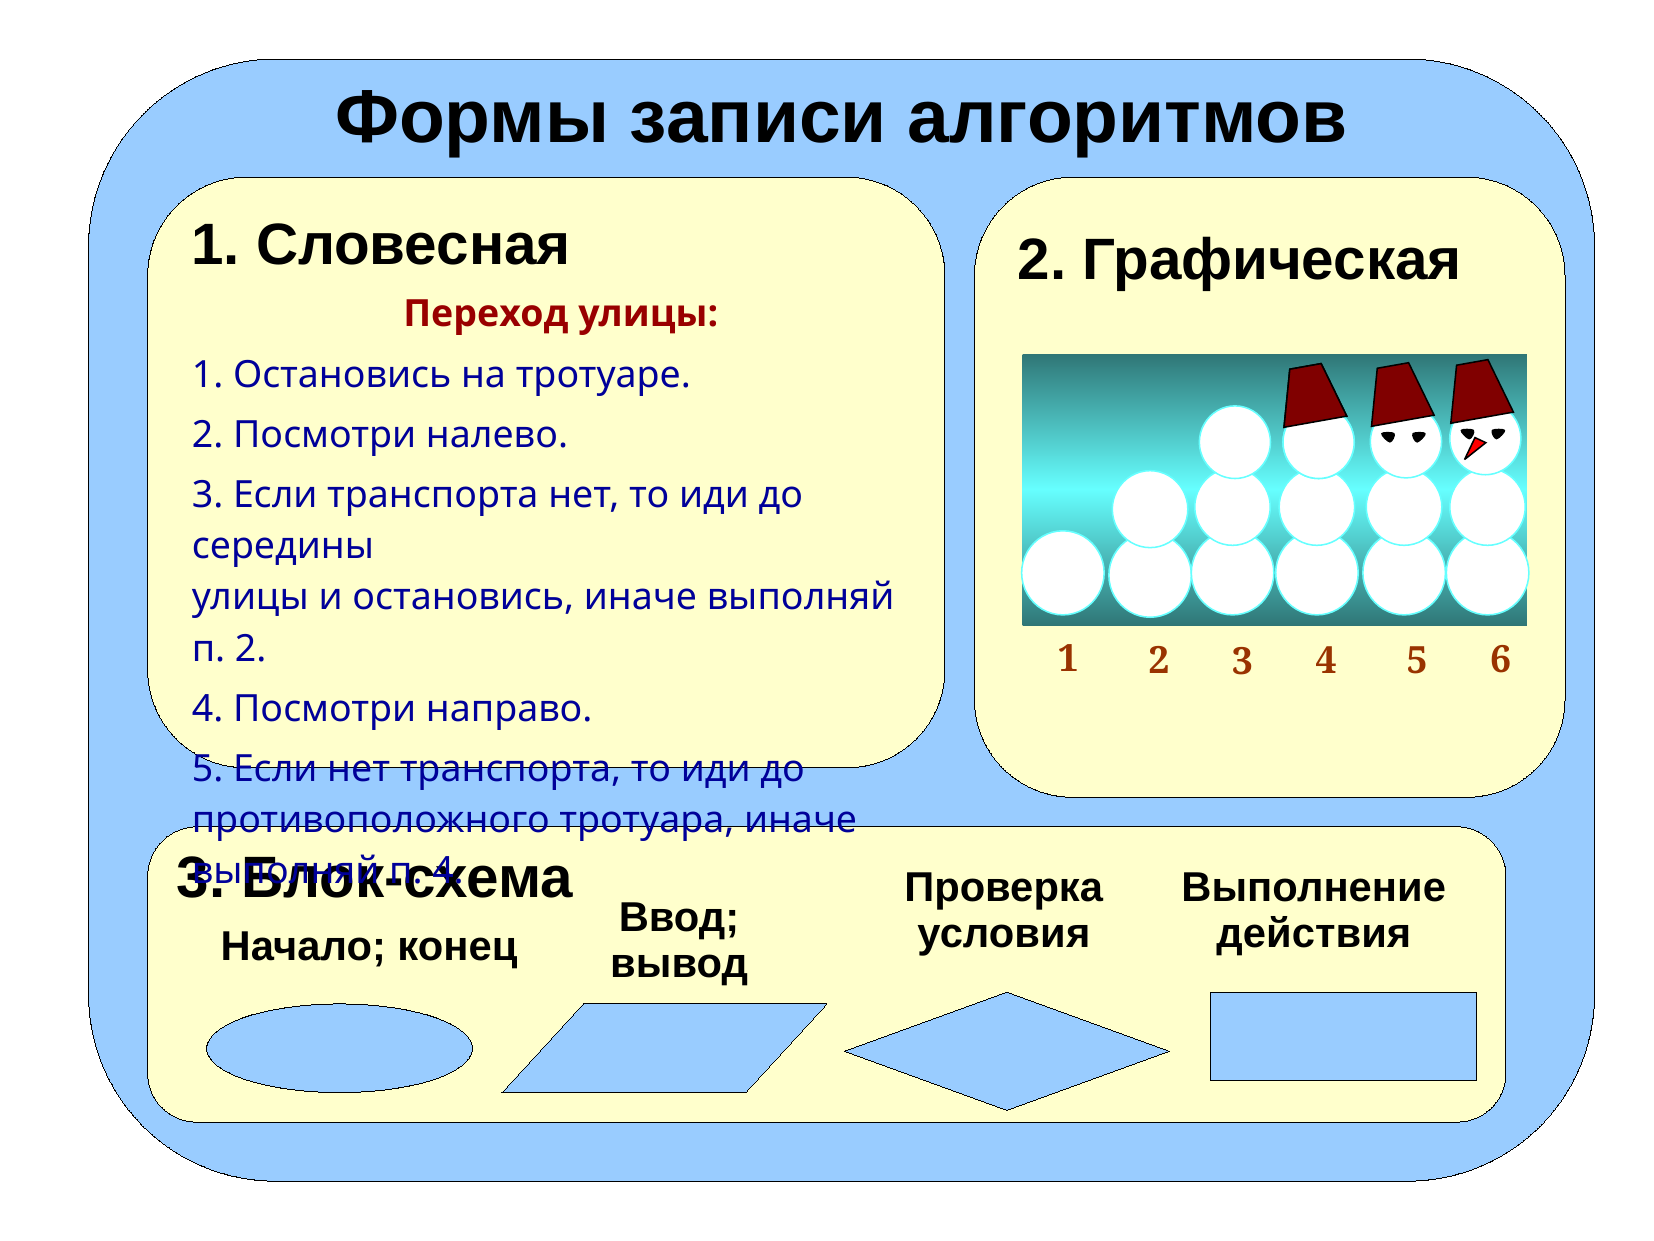

Формы записи алгоритмов
1. Словесная
2. Графическая
Переход улицы:
1. Остановись на тротуаре.
2. Посмотри налево.
3. Если транспорта нет, то иди до середины
улицы и остановись, иначе выполняй п. 2.
4. Посмотри направо.
5. Если нет транспорта, то иди до противоположного тротуара, иначе
выполняй п. 4.
1
6
2
4
5
3
3. Блок-схема
Проверка
условия
Выполнение
действия
Ввод; вывод
Начало; конец